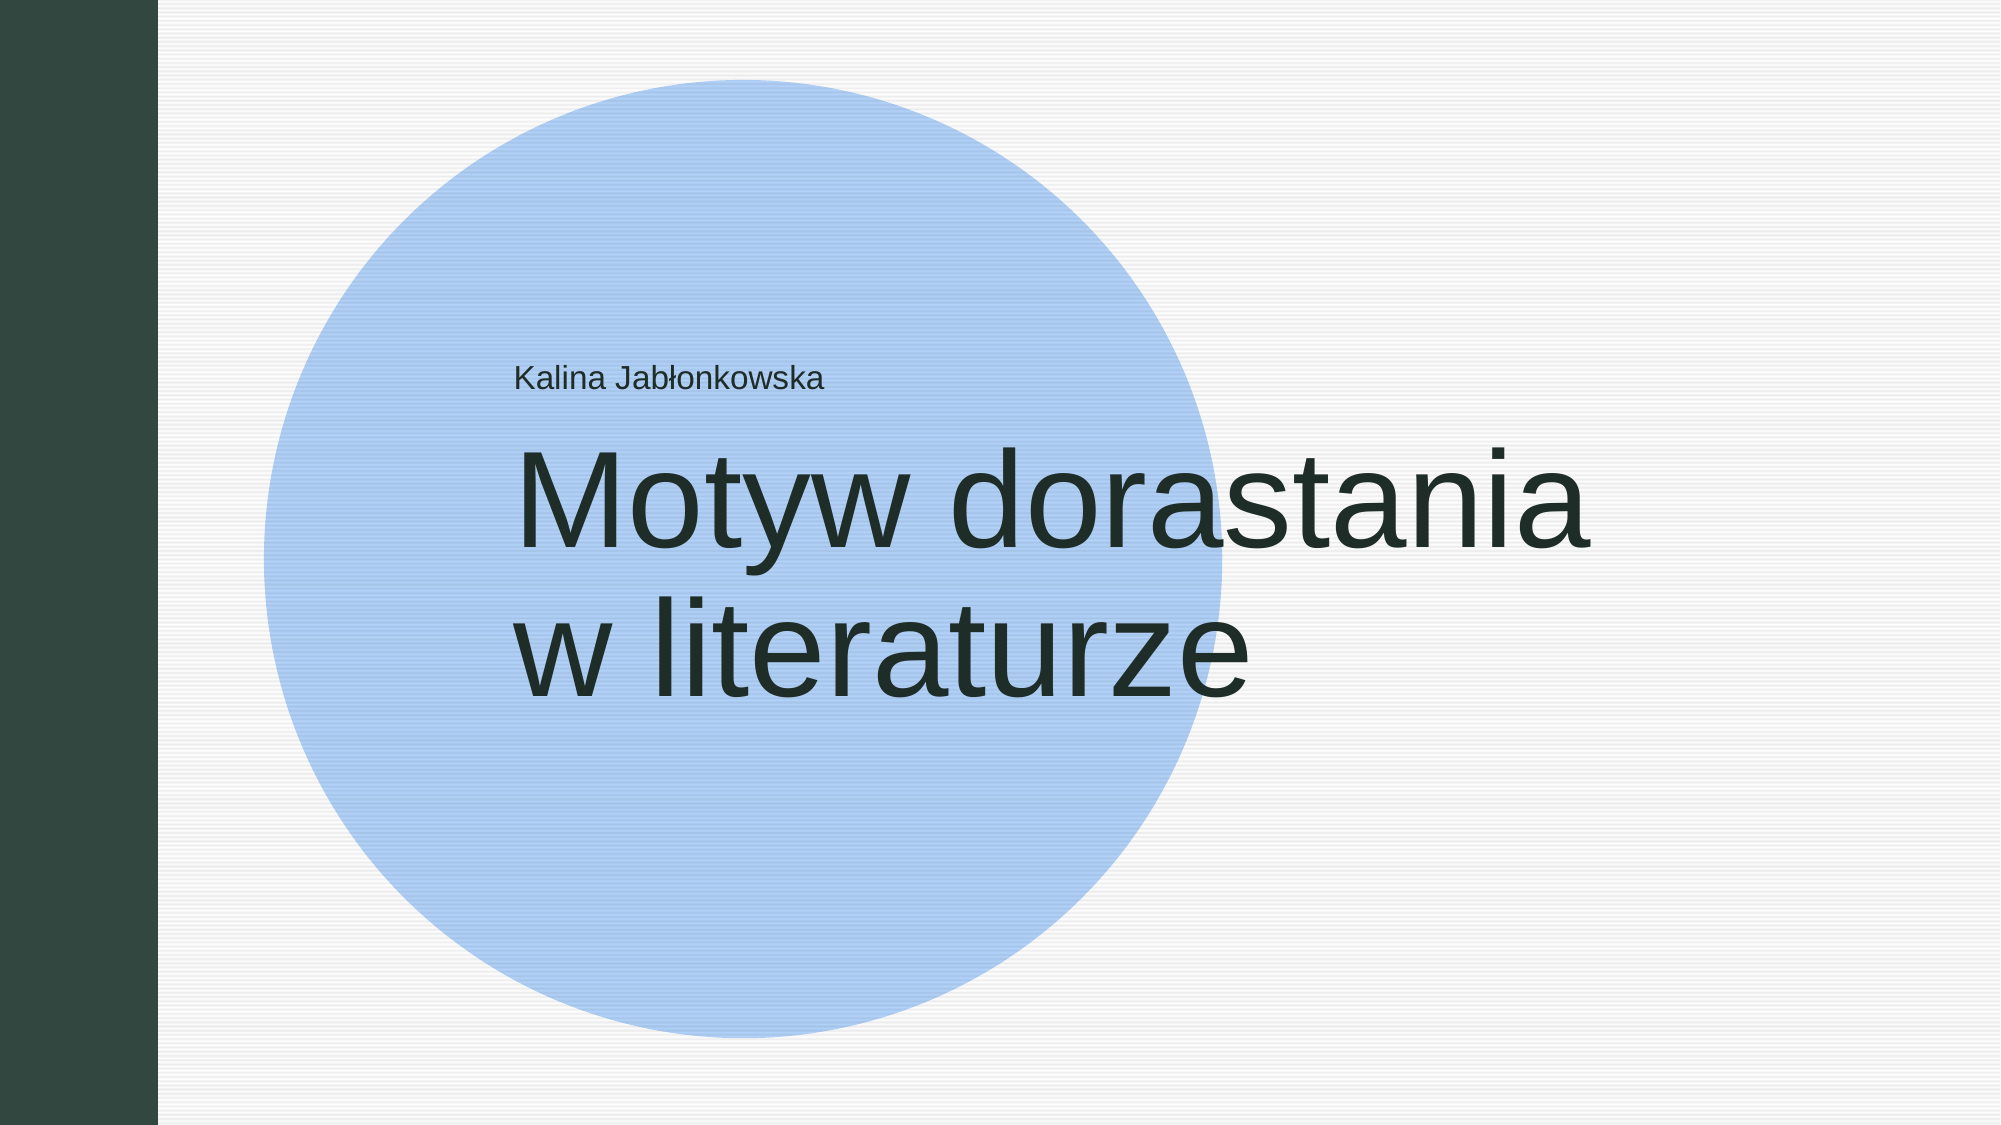

Kalina Jabłonkowska
# Motyw dorastania w literaturze